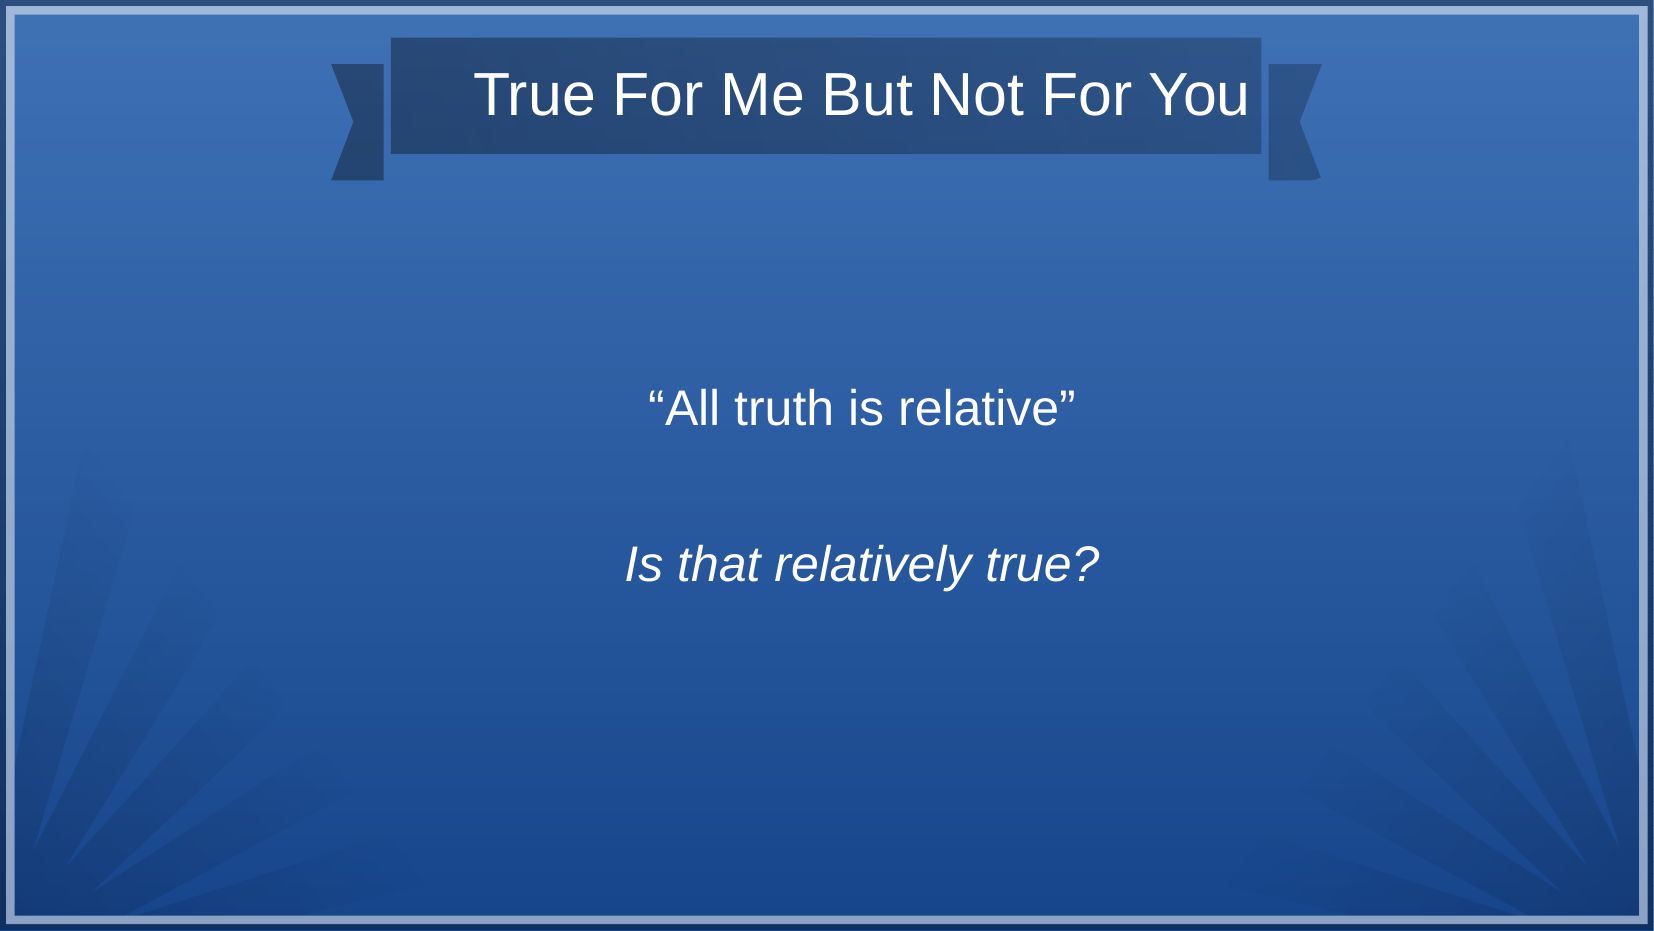

# True For Me But Not For You
“All truth is relative”
Is that relatively true?